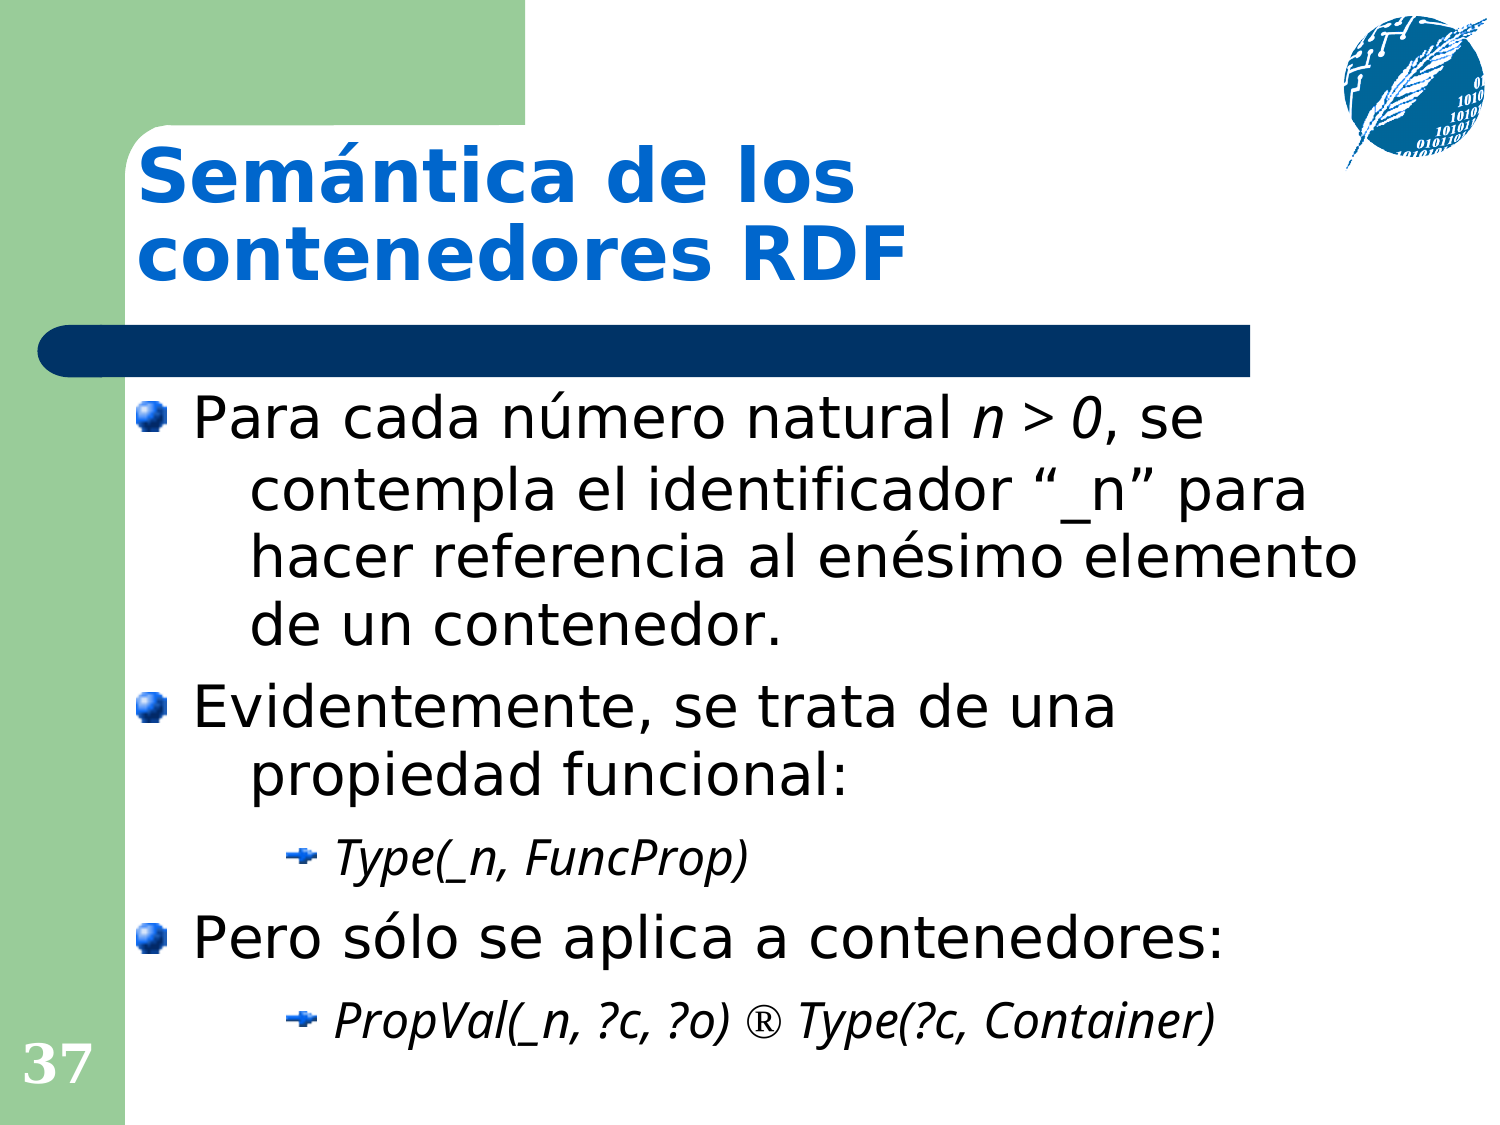

# Semántica de los contenedores RDF
Para cada número natural n > 0, se contempla el identificador “_n” para hacer referencia al enésimo elemento de un contenedor.
Evidentemente, se trata de una propiedad funcional:
Type(_n, FuncProp)
Pero sólo se aplica a contenedores:
PropVal(_n, ?c, ?o) ® Type(?c, Container)
37